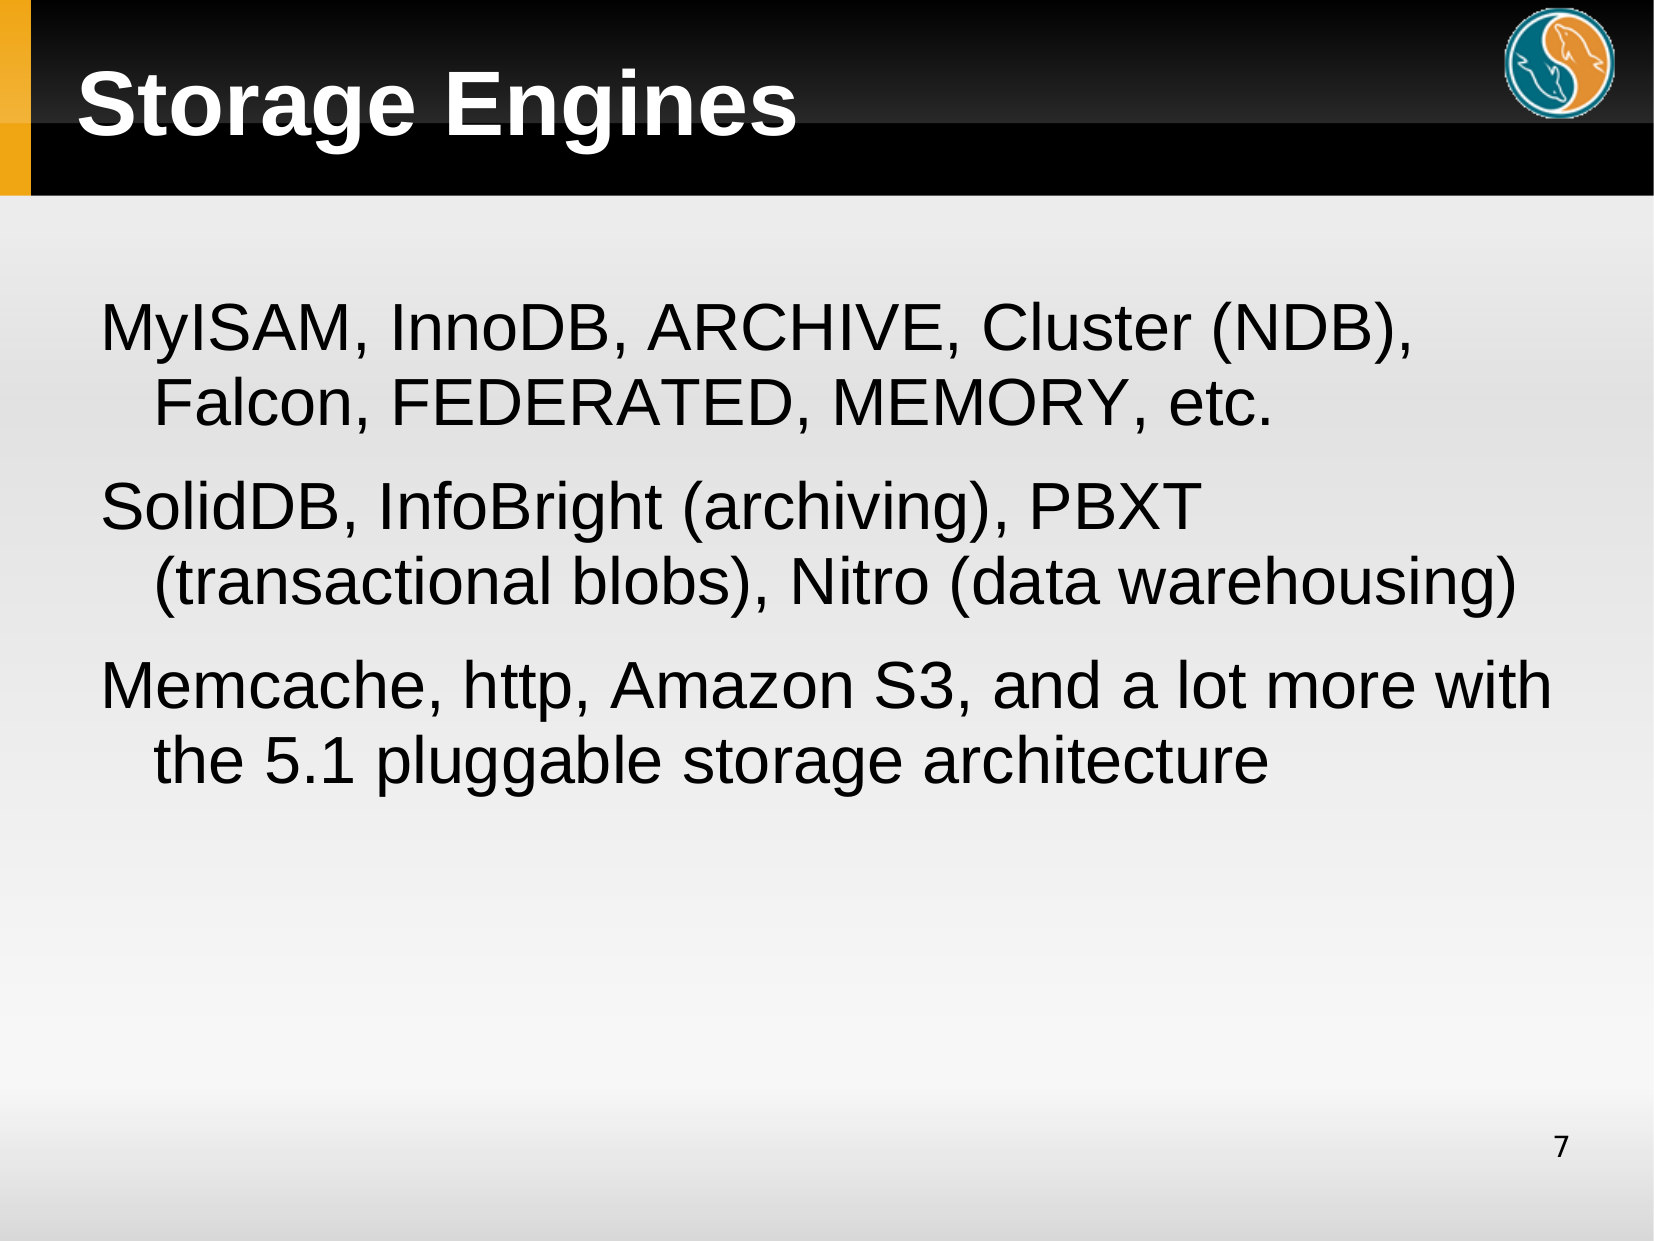

# Storage Engines
MyISAM, InnoDB, ARCHIVE, Cluster (NDB), Falcon, FEDERATED, MEMORY, etc.
SolidDB, InfoBright (archiving), PBXT (transactional blobs), Nitro (data warehousing)
Memcache, http, Amazon S3, and a lot more with the 5.1 pluggable storage architecture
7